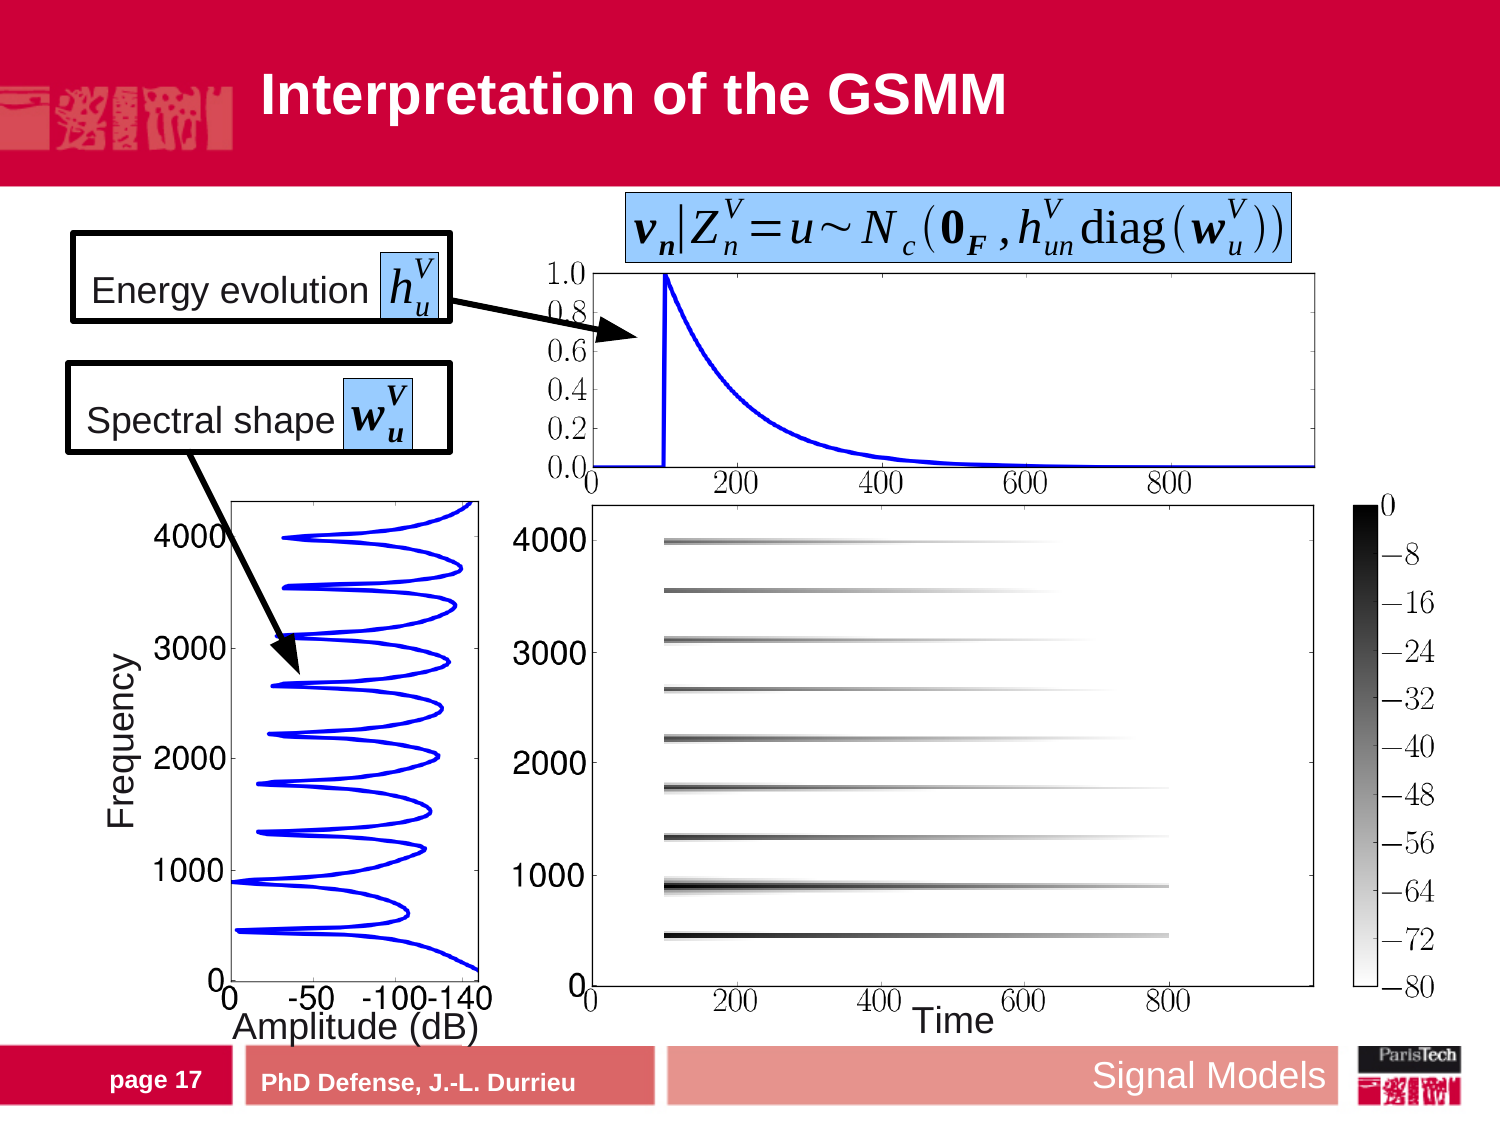

# Interpretation of the GSMM
Energy evolution
Spectral shape
Frequency
Time
Amplitude (dB)
Signal Models
17